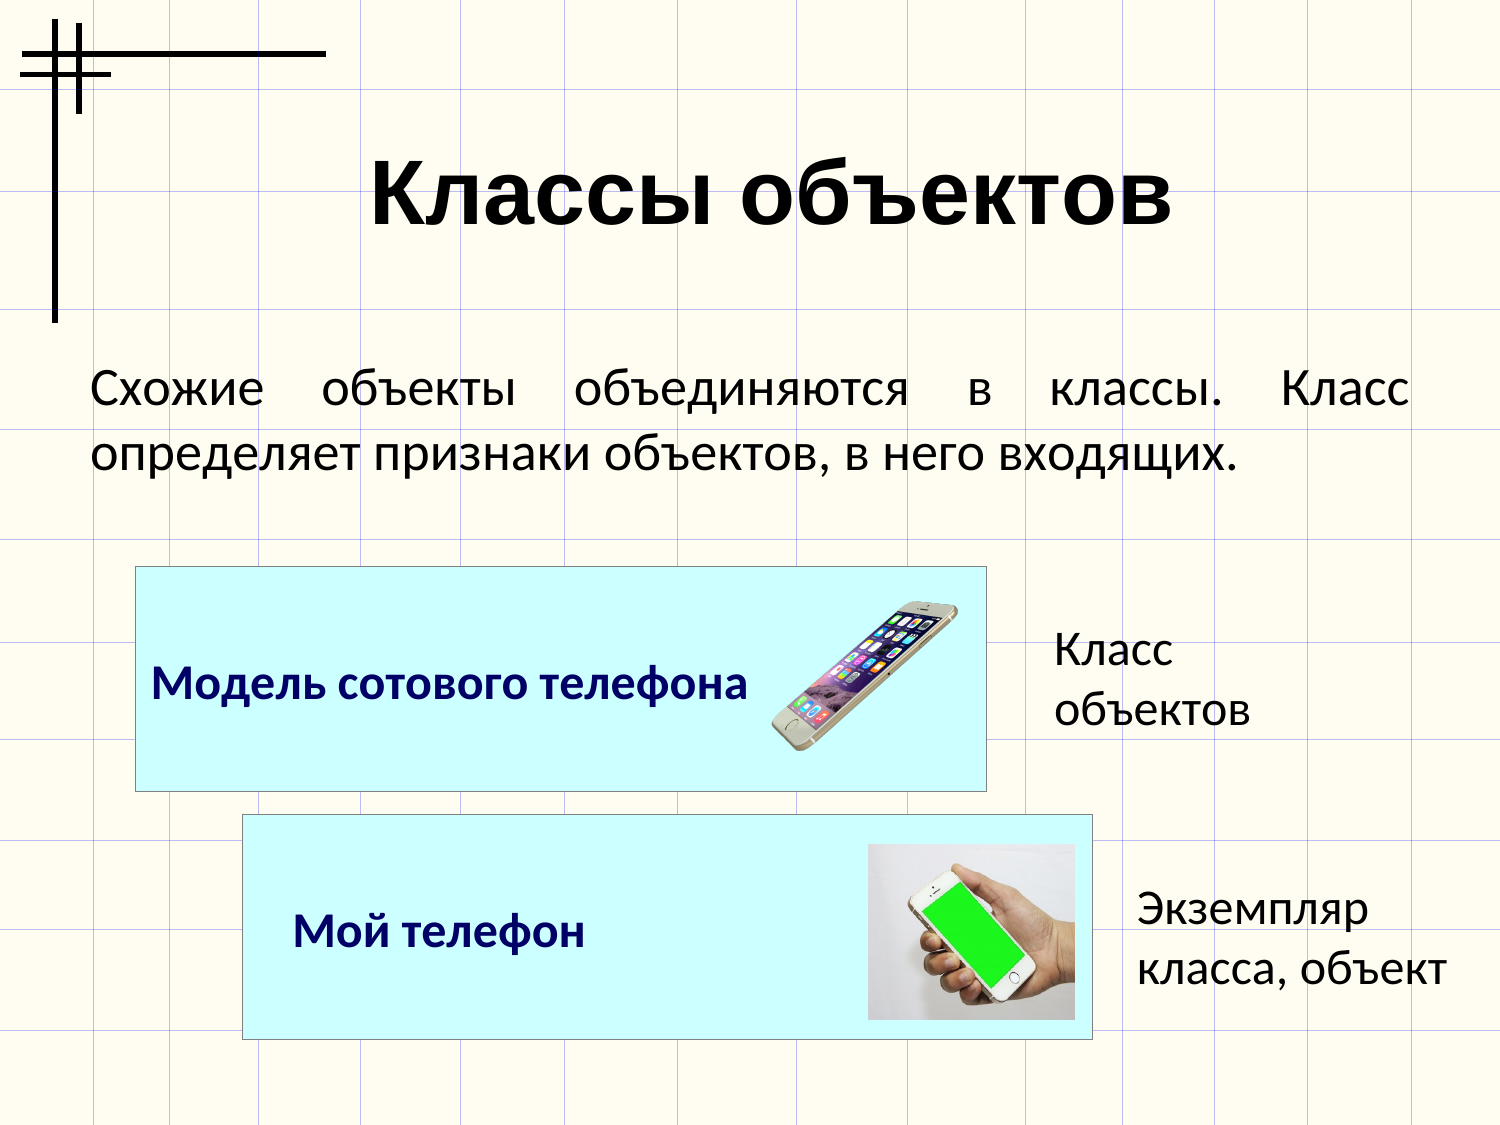

# Классы объектов
Схожие объекты объединяются в классы. Класс определяет признаки объектов, в него входящих.
Модель сотового телефона
Класс объектов
Мой телефон
Экземпляр класса, объект